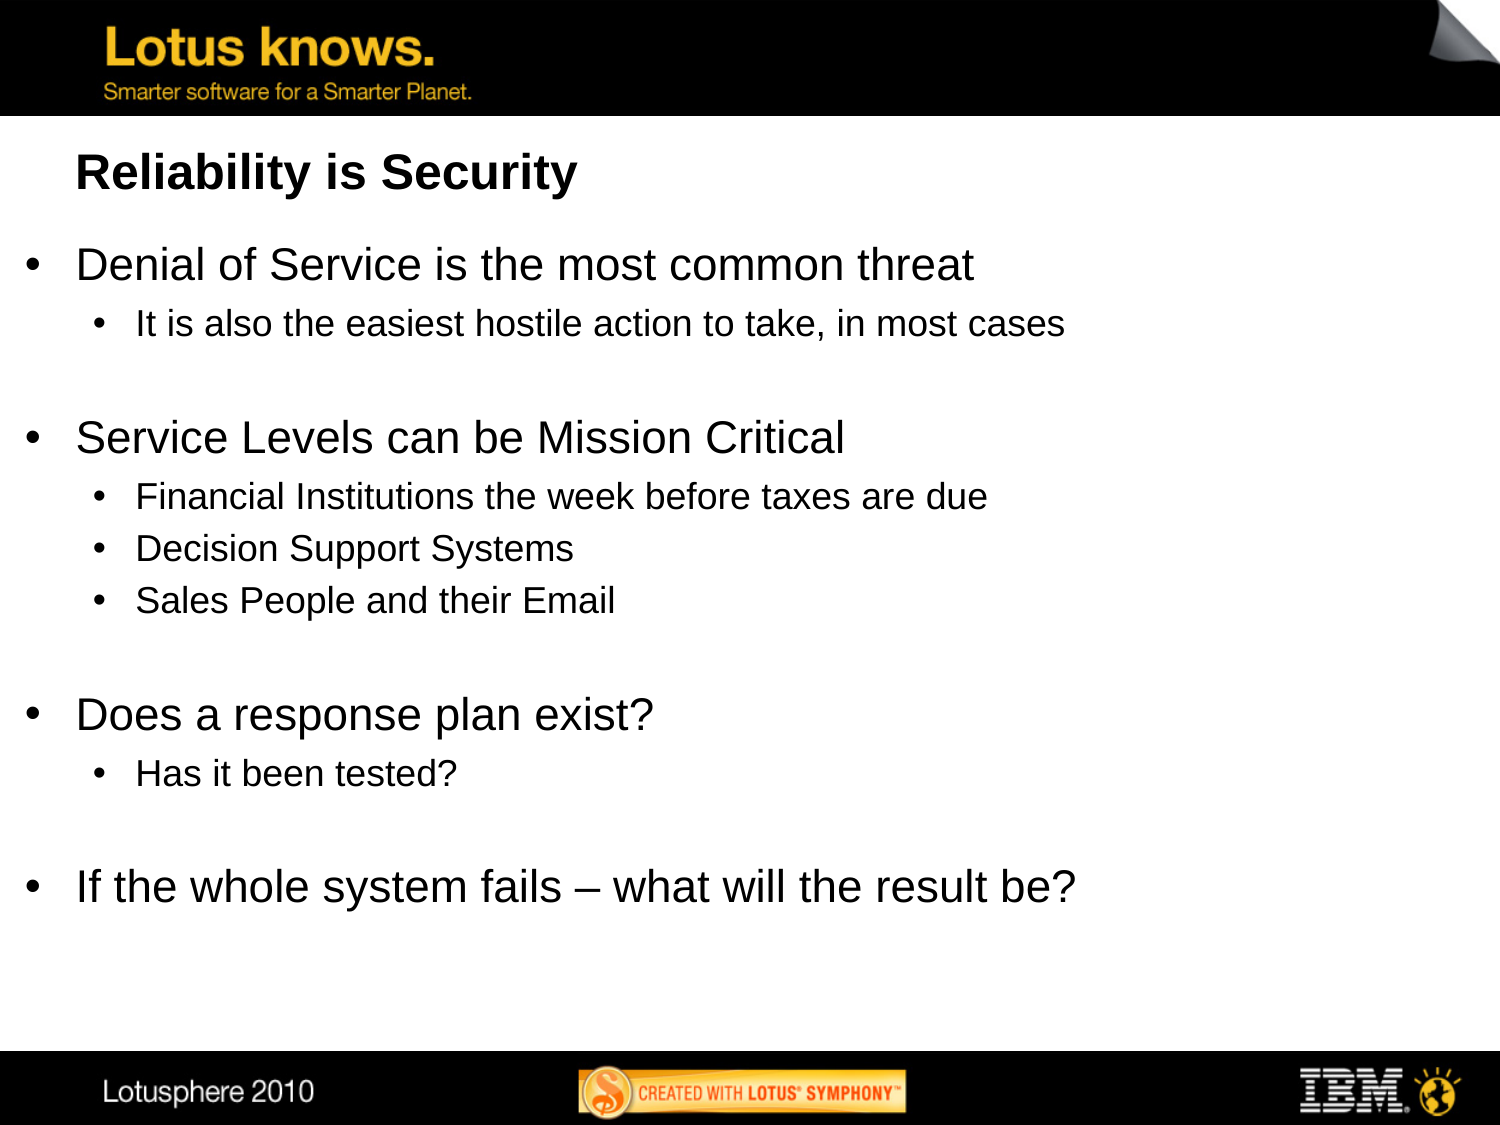

# Reliability is Security
Denial of Service is the most common threat
It is also the easiest hostile action to take, in most cases
Service Levels can be Mission Critical
Financial Institutions the week before taxes are due
Decision Support Systems
Sales People and their Email
Does a response plan exist?
Has it been tested?
If the whole system fails – what will the result be?